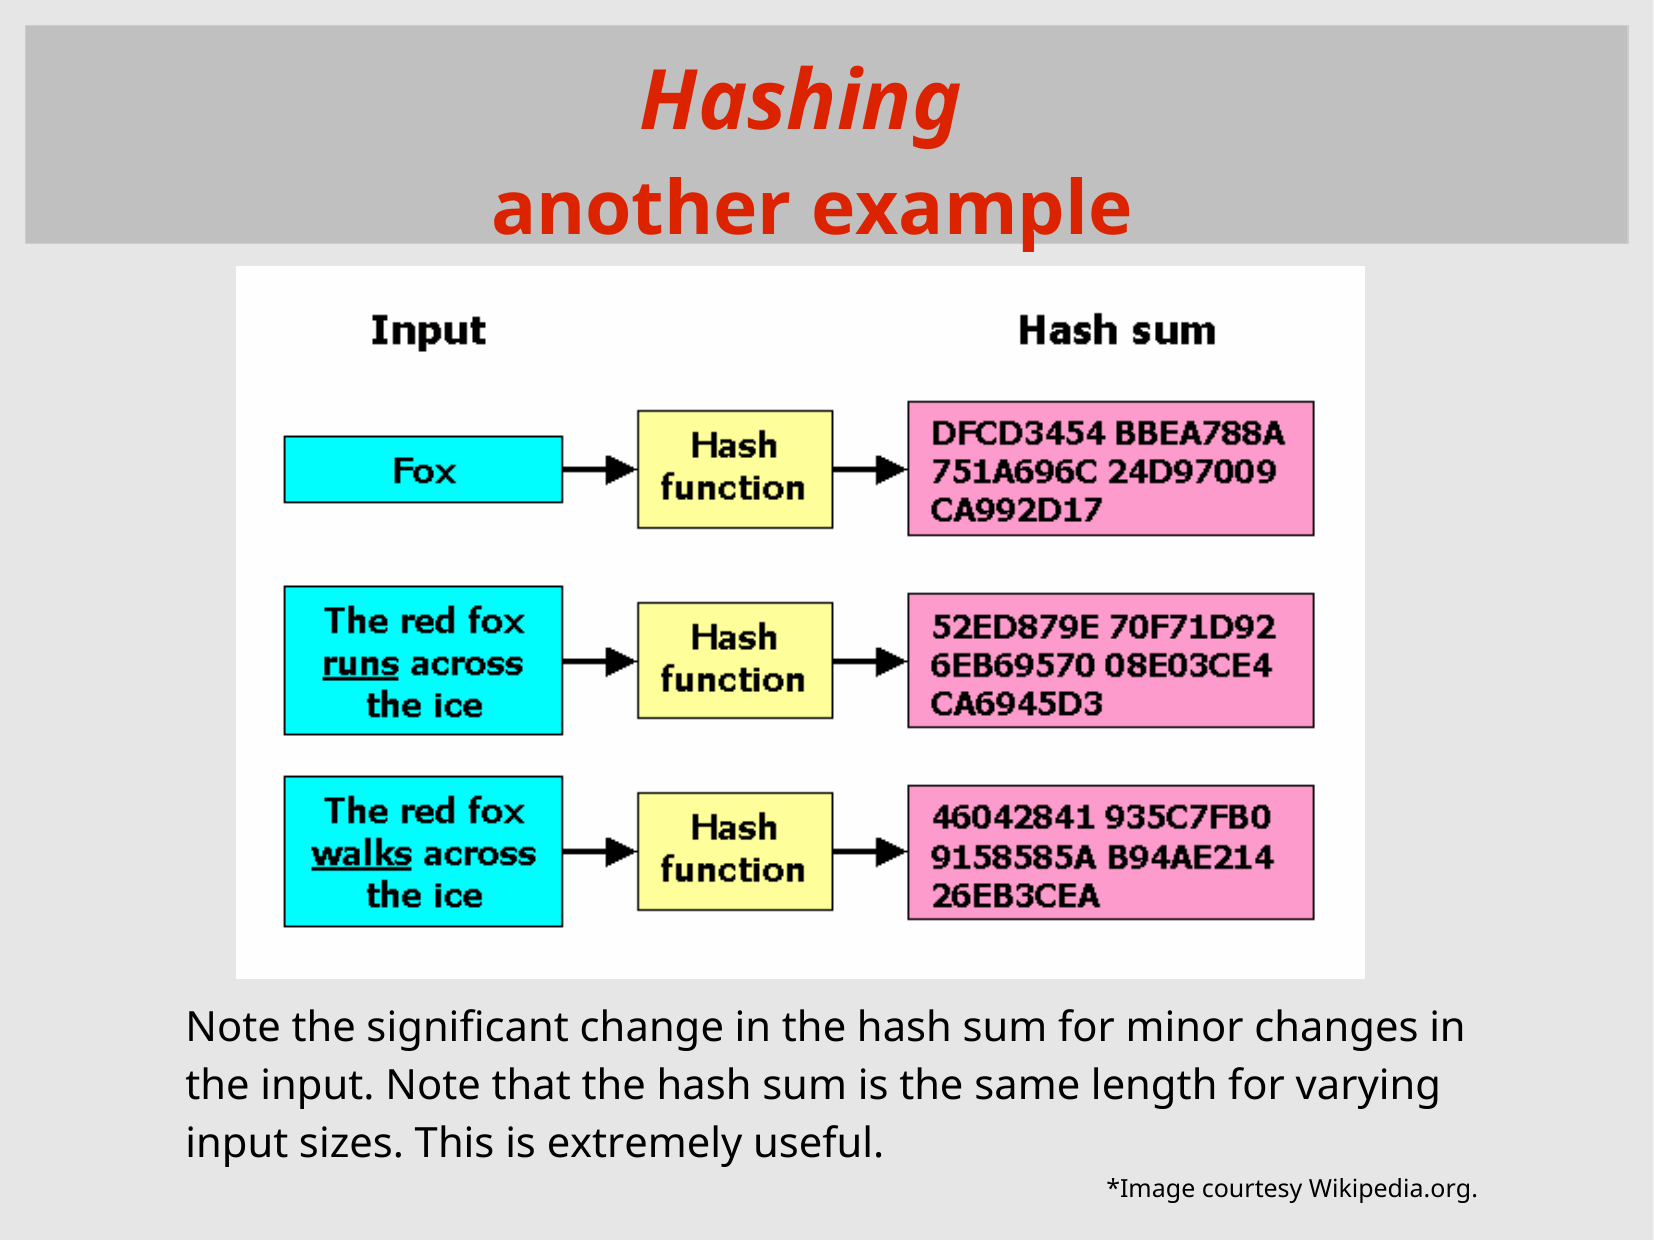

# Hashing another example
Note the significant change in the hash sum for minor changes in the input. Note that the hash sum is the same length for varying input sizes. This is extremely useful.
*Image courtesy Wikipedia.org.